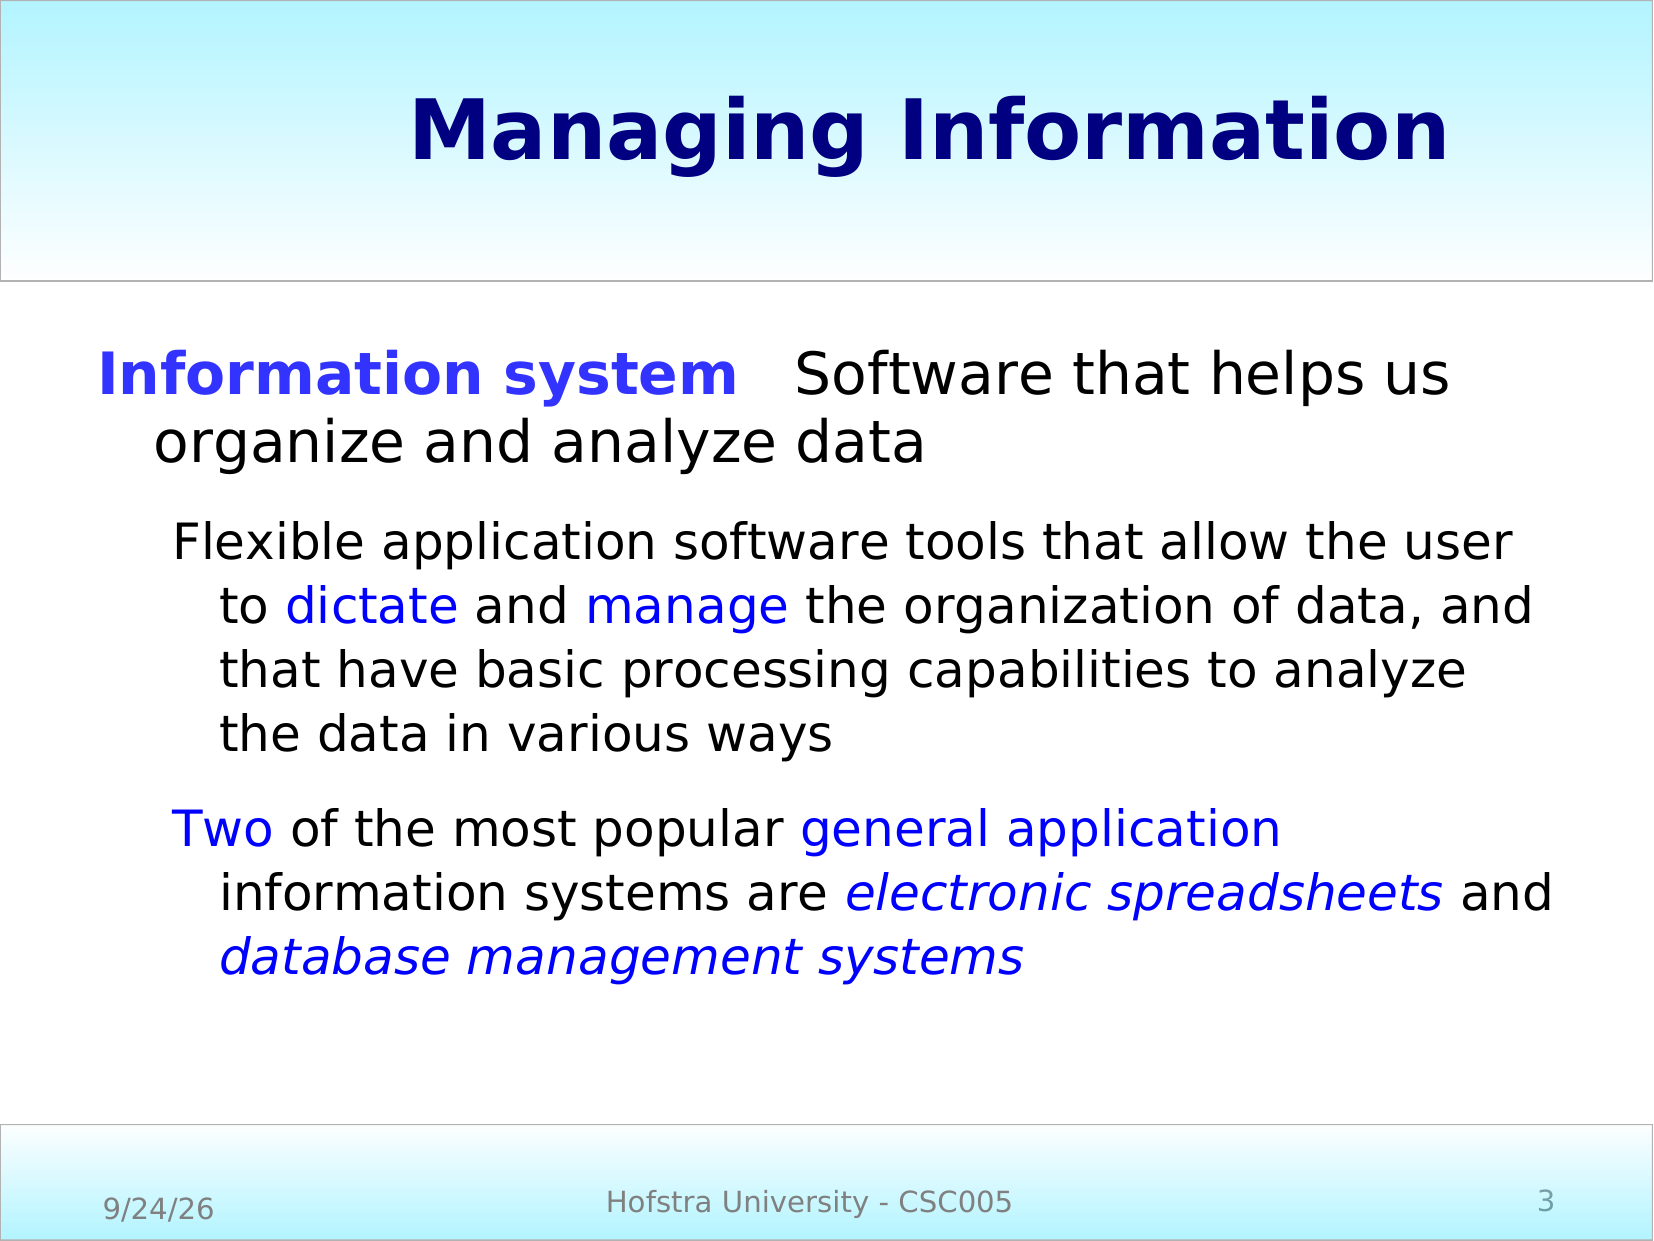

# Managing Information
Information system Software that helps us organize and analyze data
Flexible application software tools that allow the user to dictate and manage the organization of data, and that have basic processing capabilities to analyze the data in various ways
Two of the most popular general application information systems are electronic spreadsheets and database management systems
3
Hofstra University - CSC005